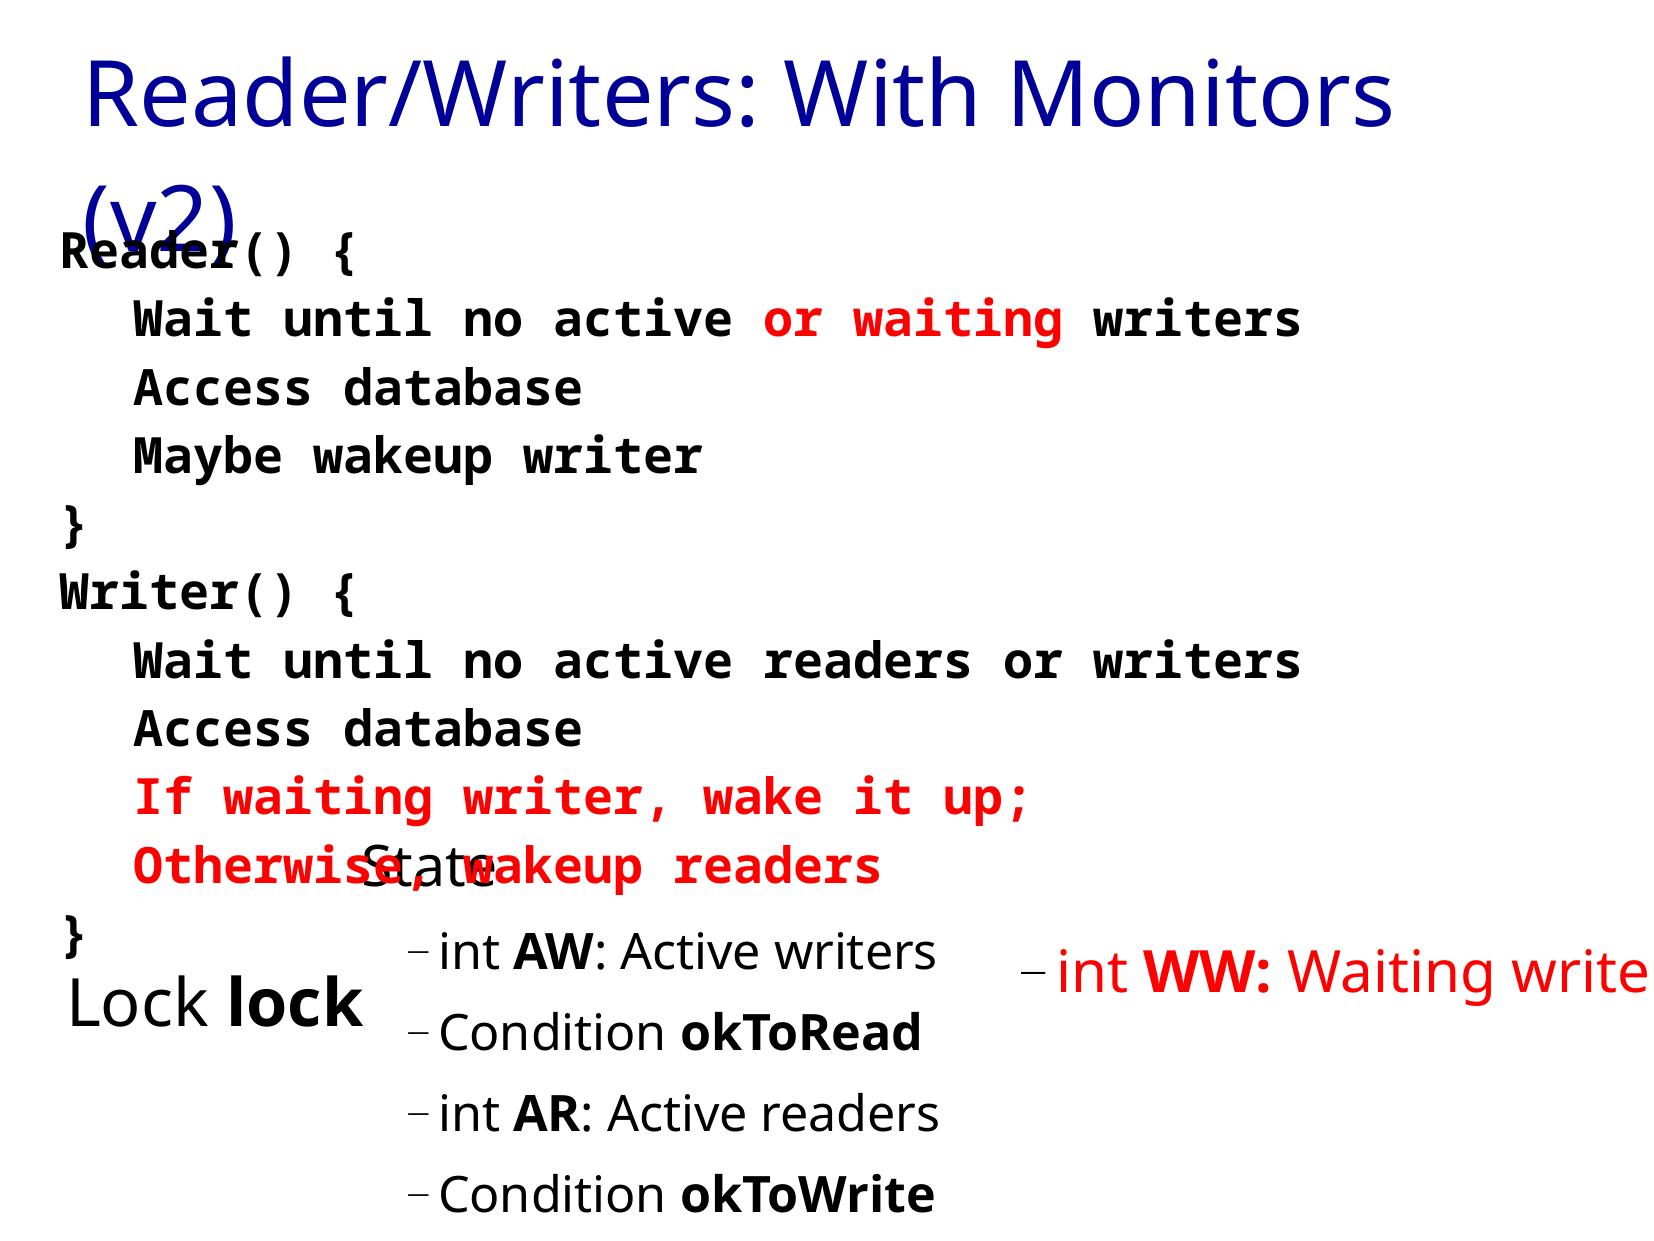

# Reader/Writers: With Monitors (v2)
Reader() {
	Wait until no active or waiting writers
	Access database
	Maybe wakeup writer
}
Writer() {
	Wait until no active readers or writers
	Access database
	If waiting writer, wake it up;
	Otherwise, wakeup readers
}
State
int AW: Active writers
Condition okToRead
int AR: Active readers
Condition okToWrite
int WW: Waiting writers
Lock lock